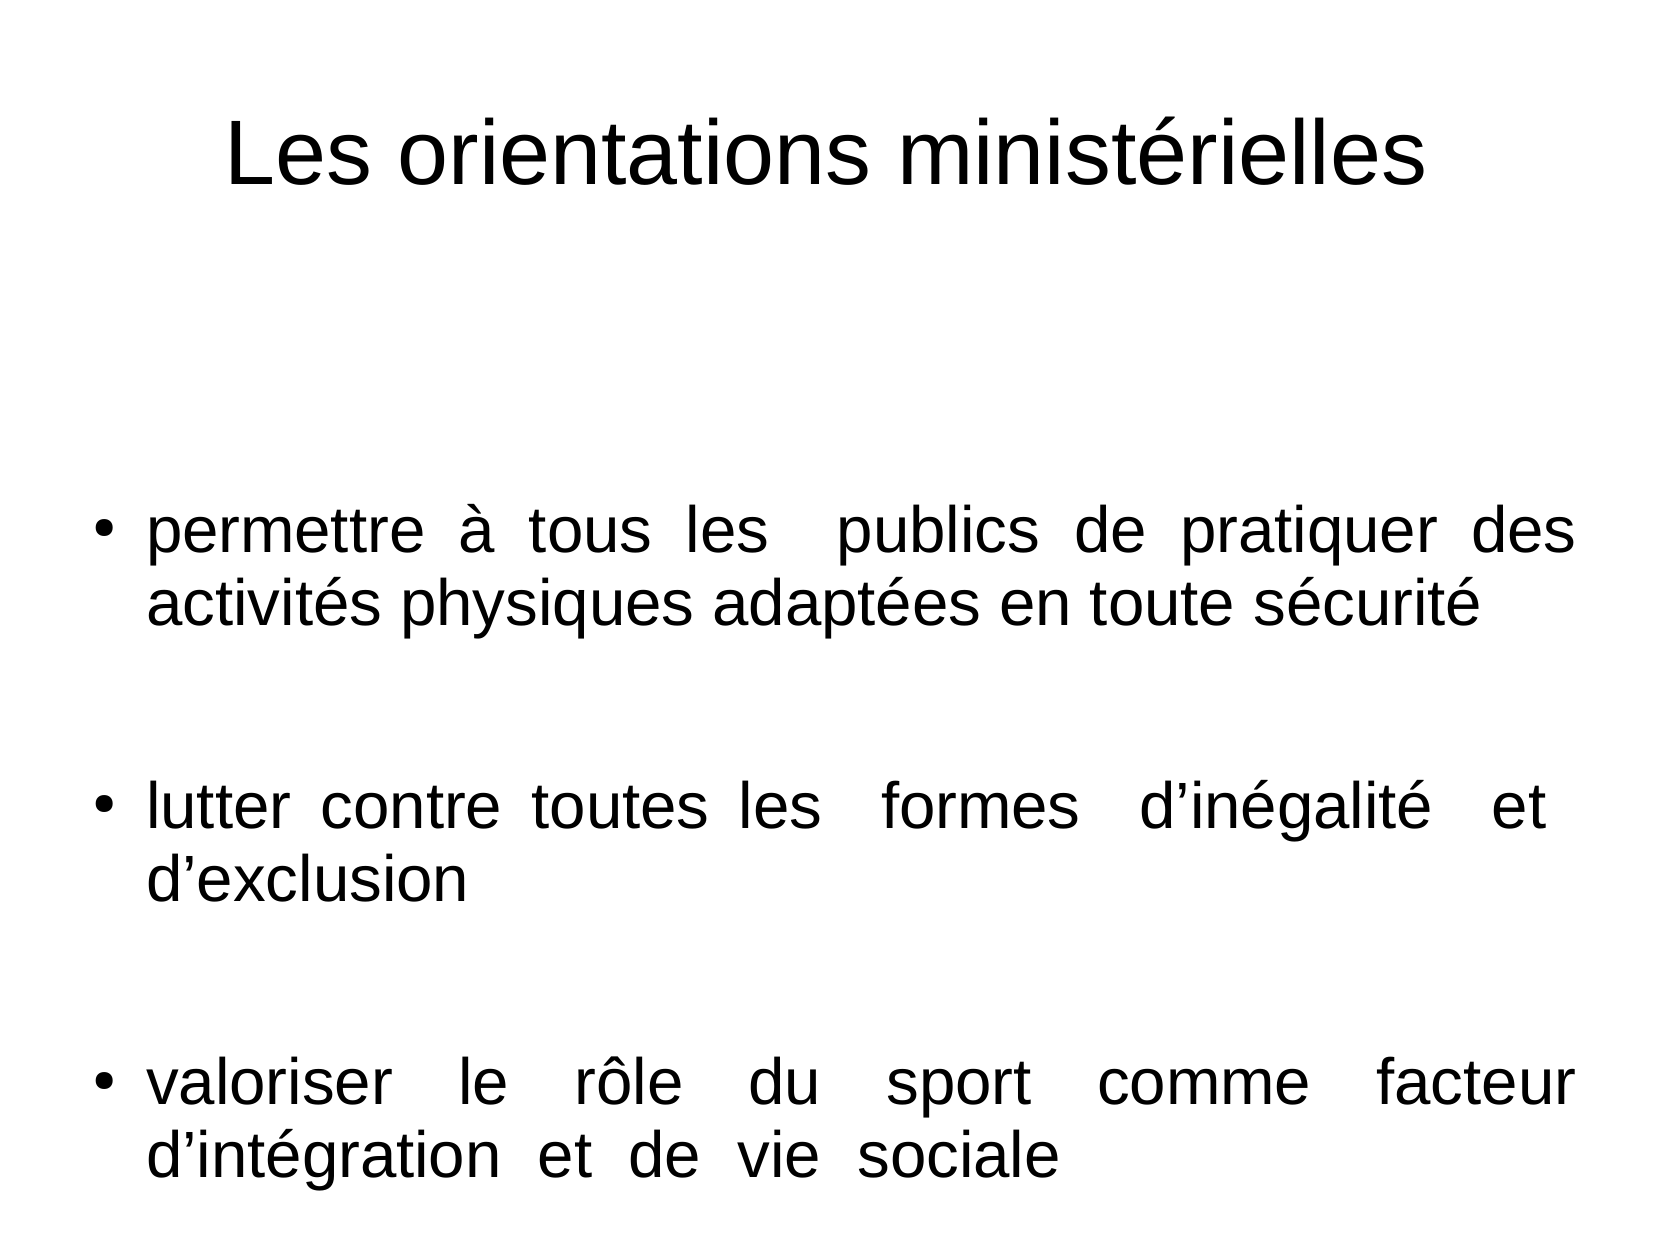

# Les orientations ministérielles
permettre à tous les publics de pratiquer des activités physiques adaptées en toute sécurité
lutter contre toutes les formes d’inégalité et d’exclusion
valoriser le rôle du sport comme facteur d’intégration et de vie sociale